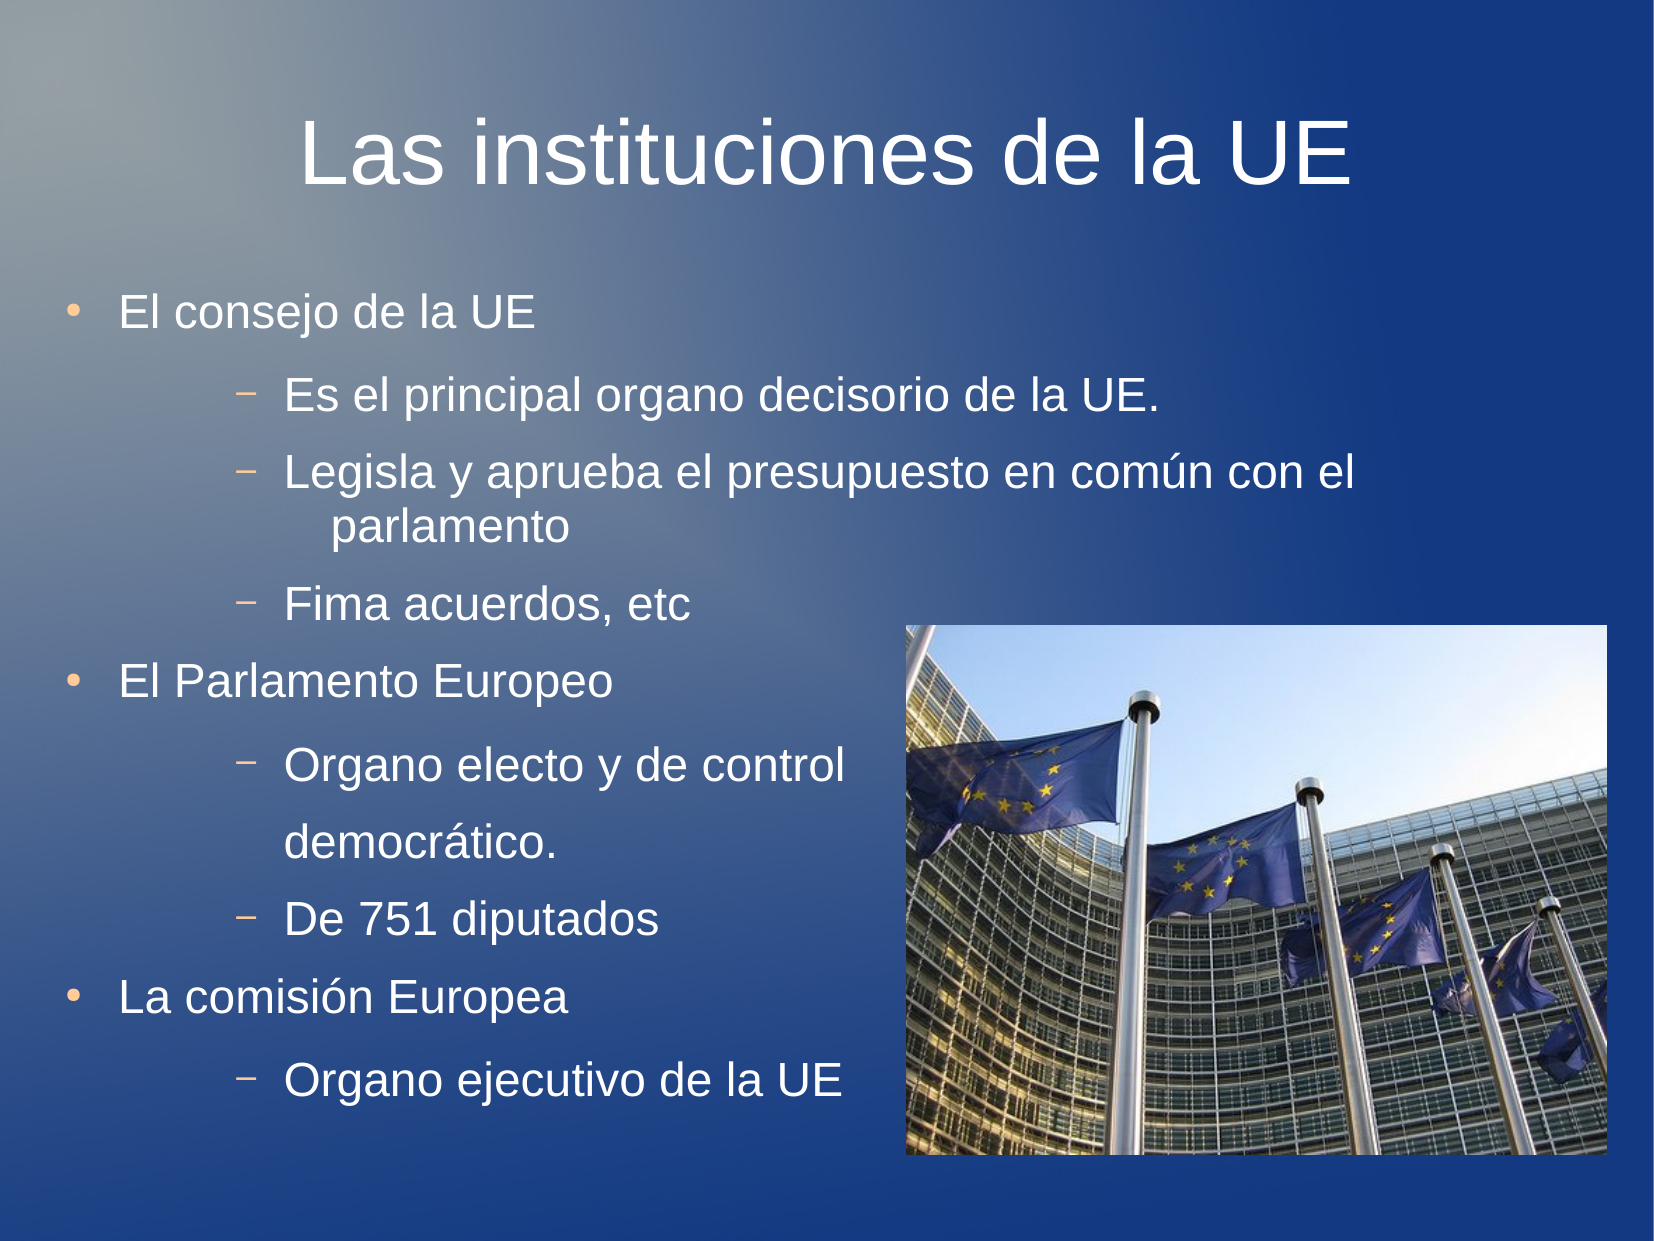

# Las instituciones de la UE
El consejo de la UE
Es el principal organo decisorio de la UE.
Legisla y aprueba el presupuesto en común con el parlamento
Fima acuerdos, etc
El Parlamento Europeo
Organo electo y de control
democrático.
De 751 diputados
La comisión Europea
Organo ejecutivo de la UE